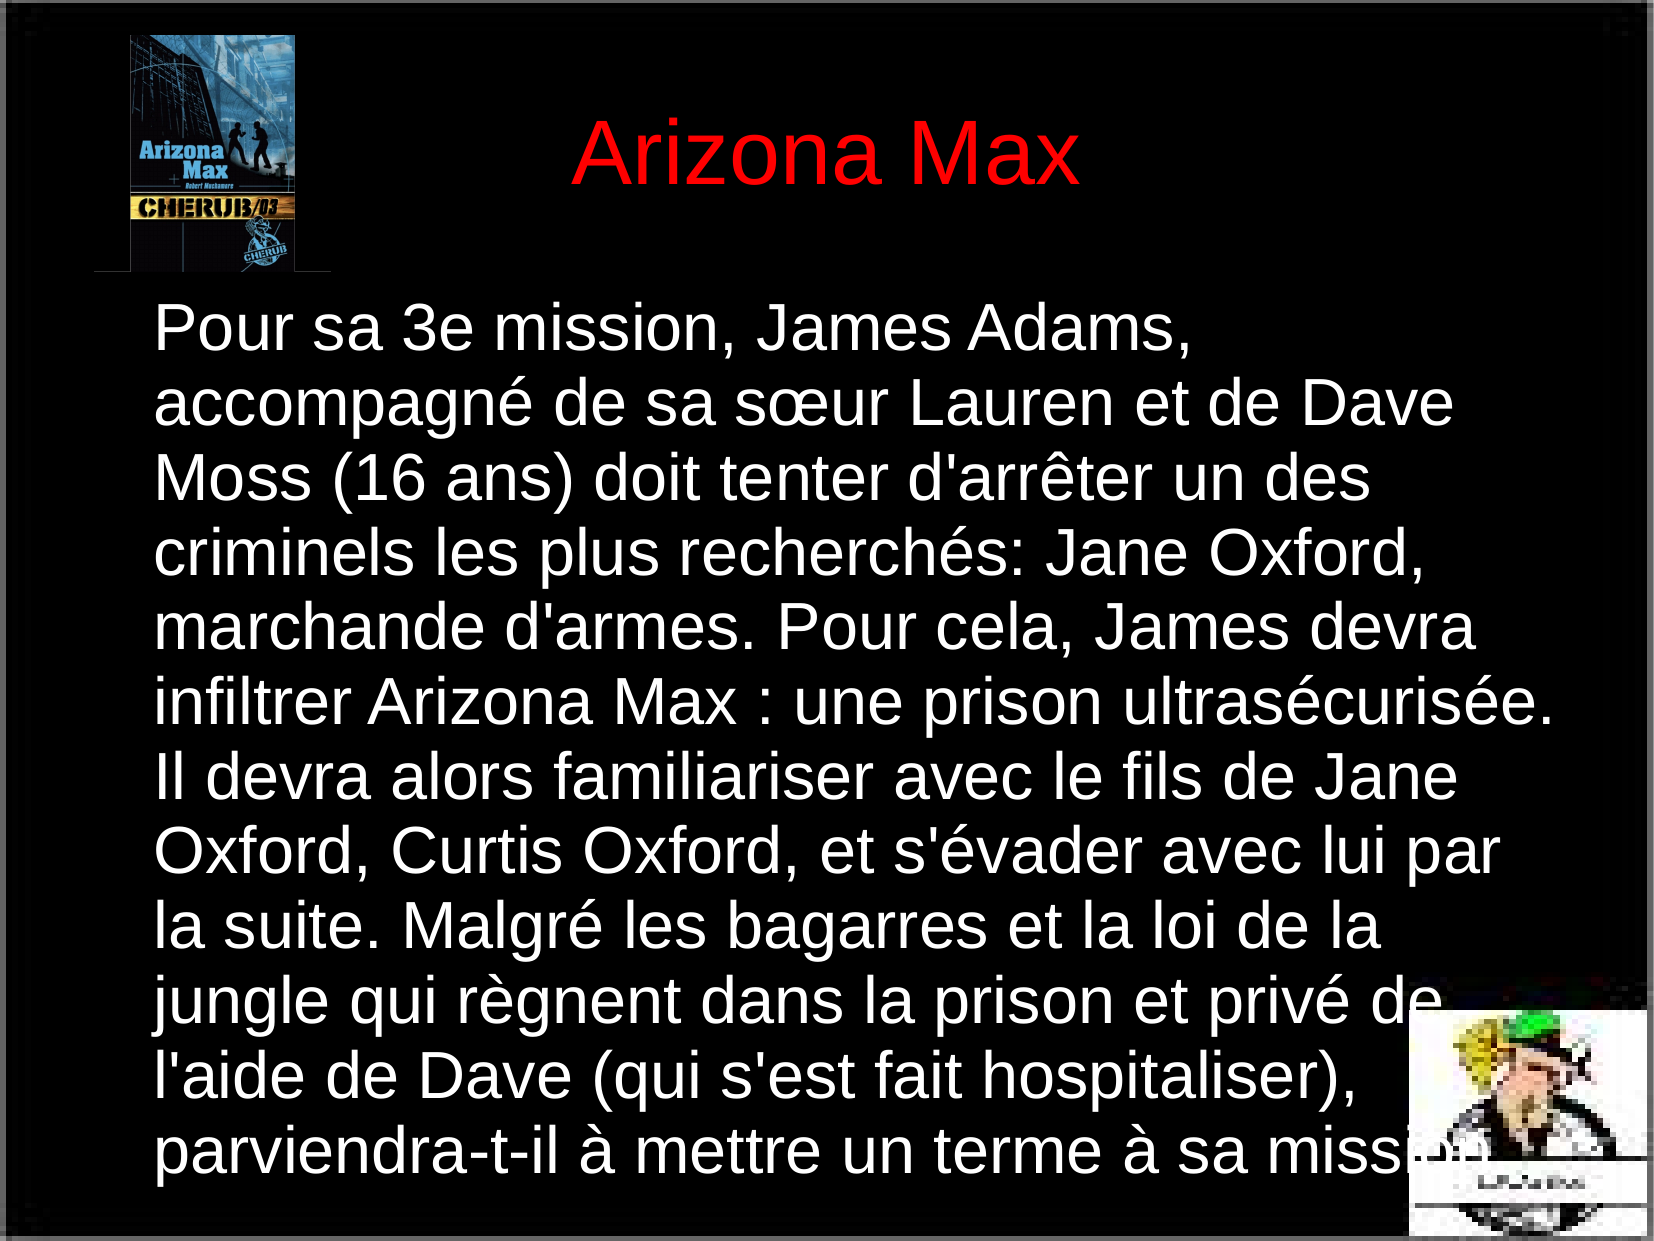

# Arizona Max
Pour sa 3e mission, James Adams, accompagné de sa sœur Lauren et de Dave Moss (16 ans) doit tenter d'arrêter un des criminels les plus recherchés: Jane Oxford, marchande d'armes. Pour cela, James devra infiltrer Arizona Max : une prison ultrasécurisée. Il devra alors familiariser avec le fils de Jane Oxford, Curtis Oxford, et s'évader avec lui par la suite. Malgré les bagarres et la loi de la jungle qui règnent dans la prison et privé de l'aide de Dave (qui s'est fait hospitaliser), parviendra-t-il à mettre un terme à sa mission.